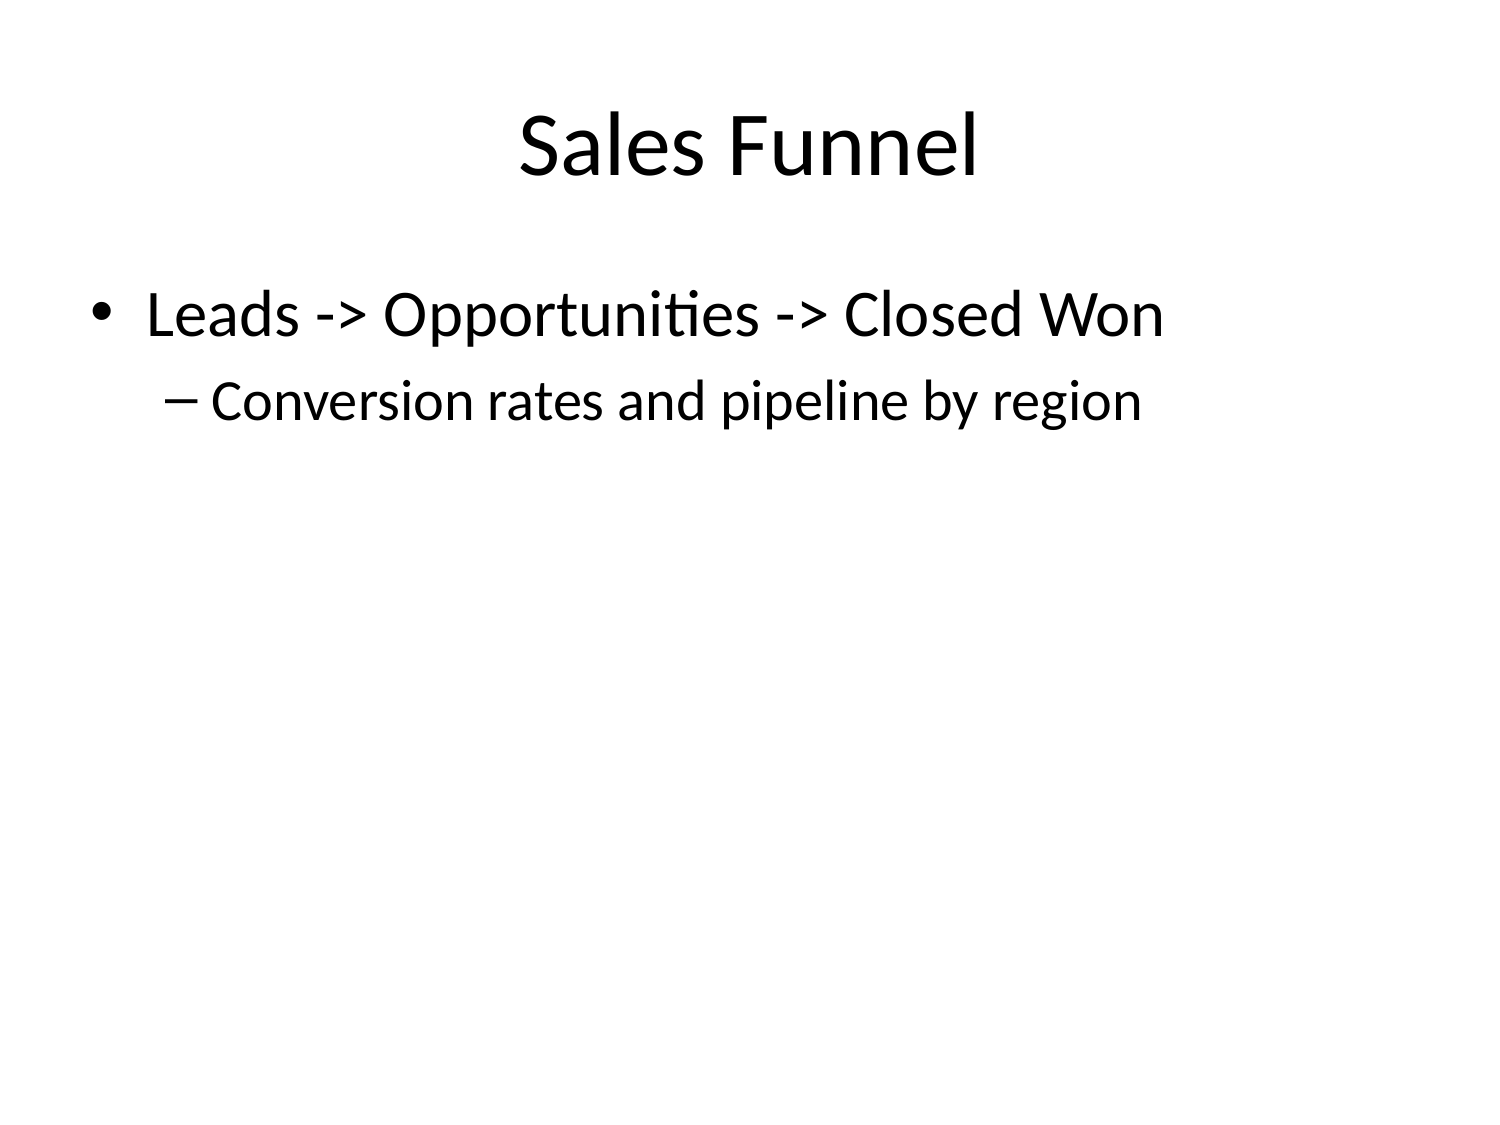

# Sales Funnel
Leads -> Opportunities -> Closed Won
Conversion rates and pipeline by region